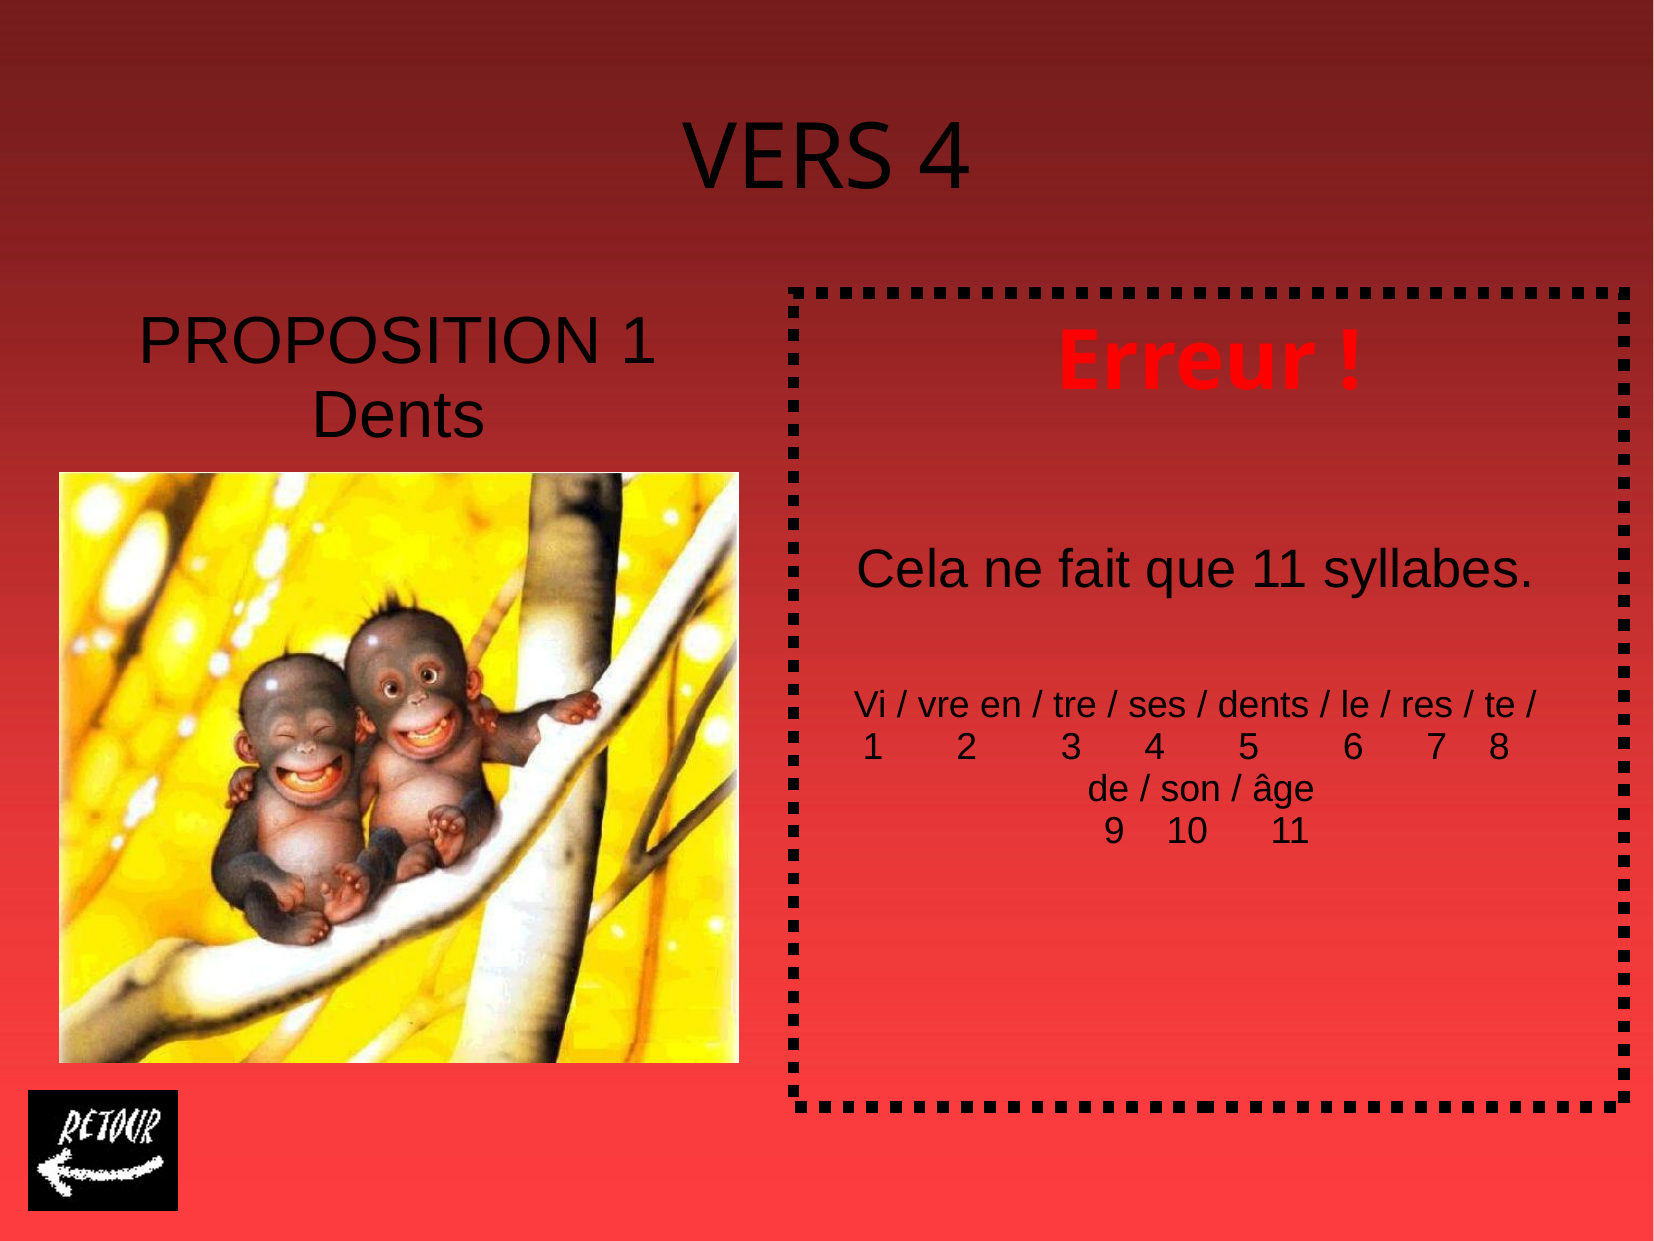

VERS 4
# Erreur !
PROPOSITION 1
Dents
Cela ne fait que 11 syllabes.
Vi / vre en / tre / ses / dents / le / res / te /
 1 2 3 4 5 6 7 8
 de / son / âge
 9 10 11